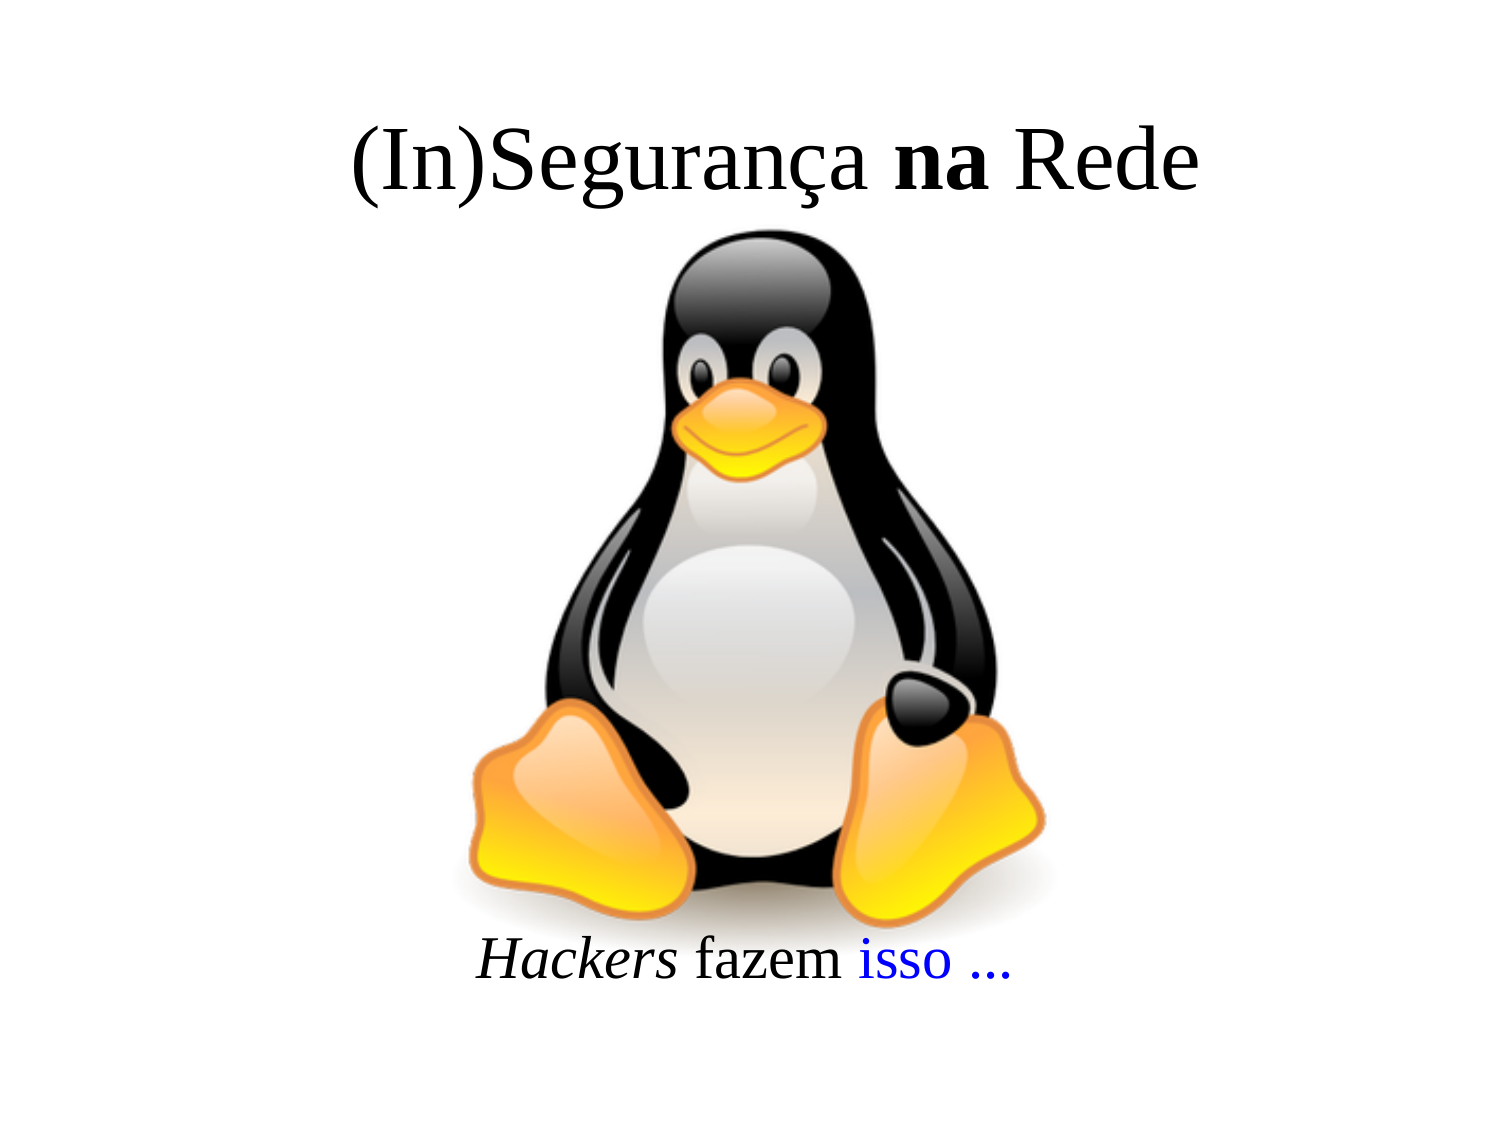

# (In)Segurança na Rede
Hackers fazem isso ...
 e se atira no mensageiro da insegurança